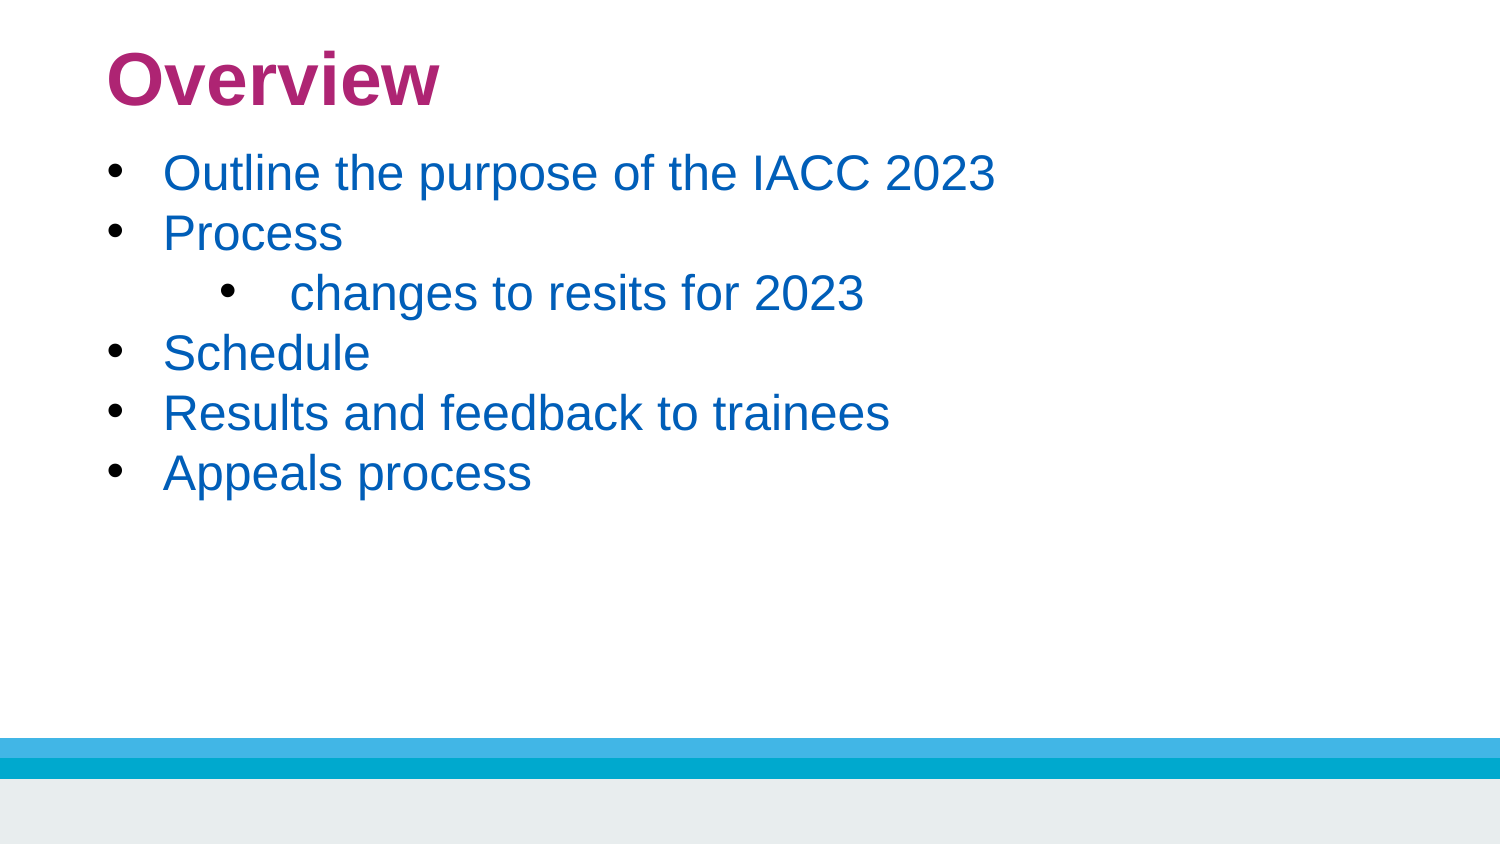

Overview
Outline the purpose of the IACC 2023
Process
 changes to resits for 2023
Schedule
Results and feedback to trainees
Appeals process